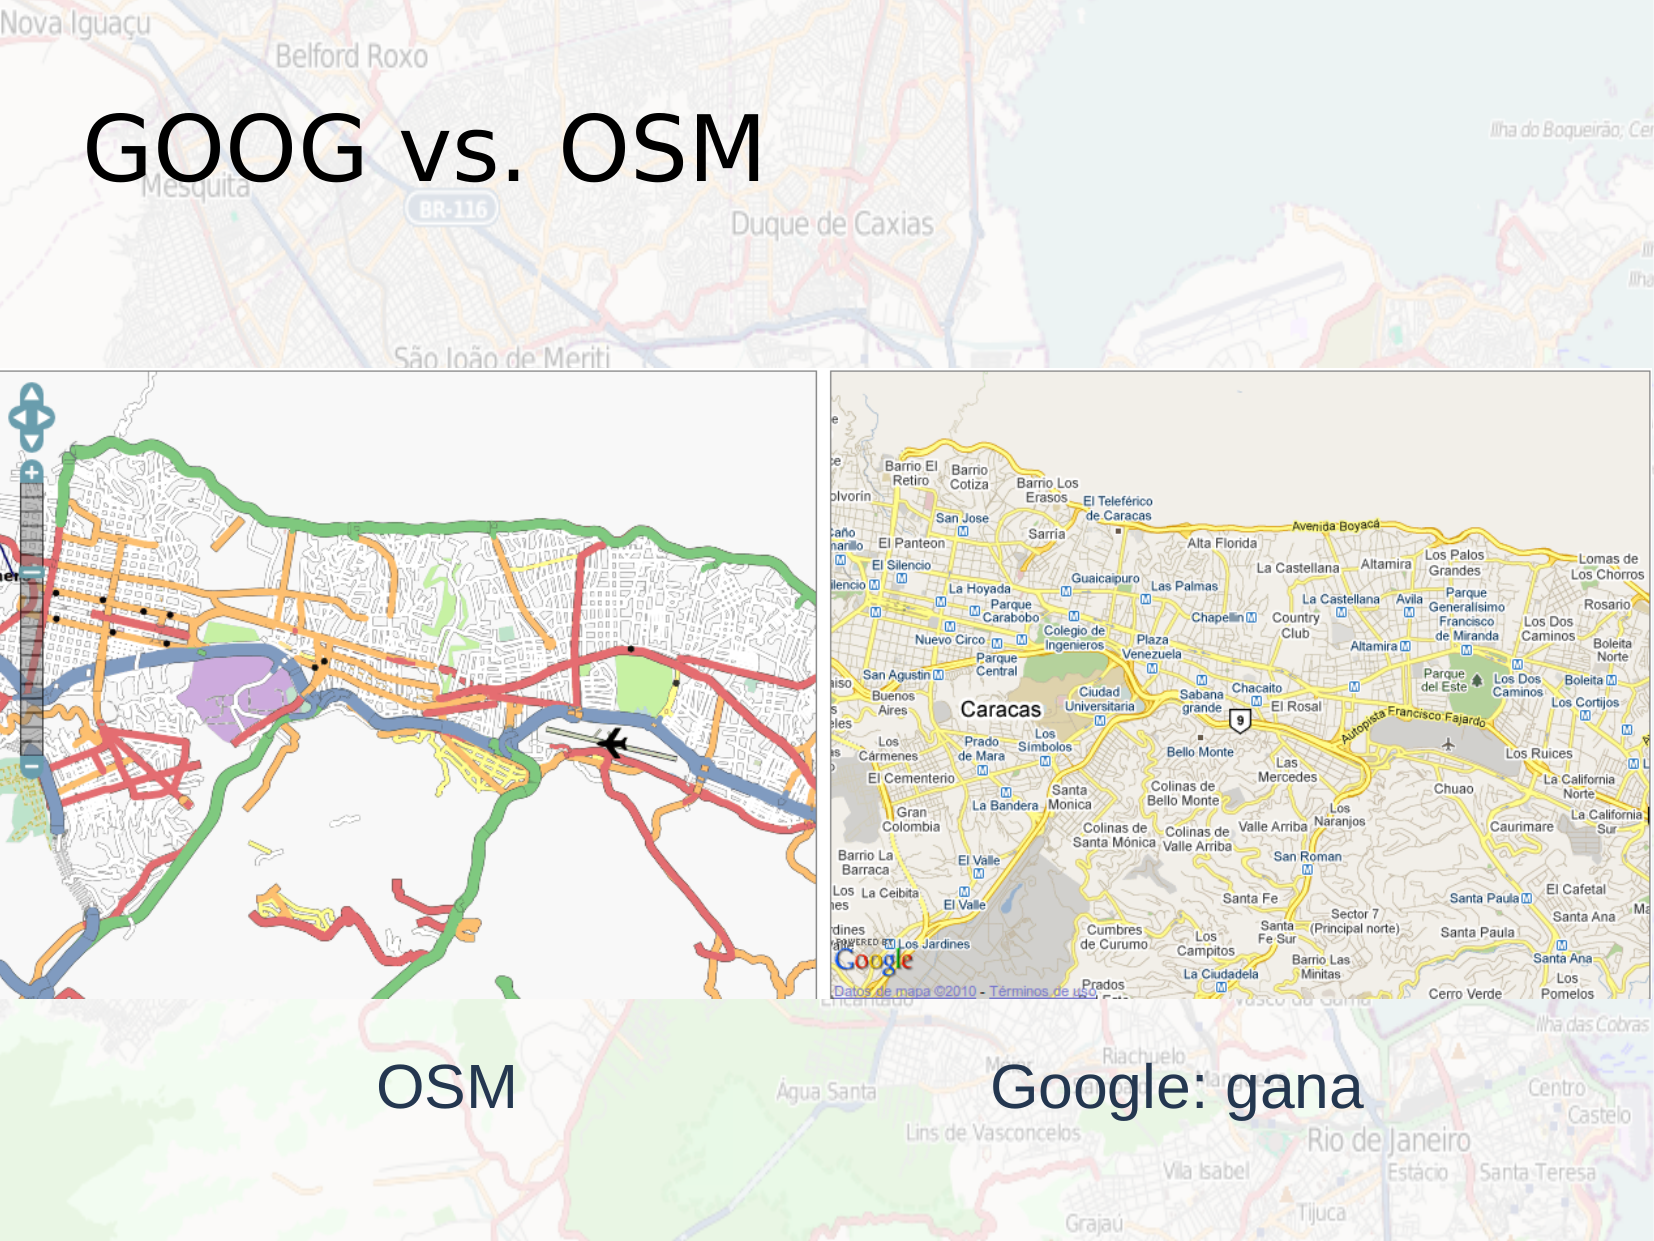

# GOOG vs. OSM
OSM
Google: gana